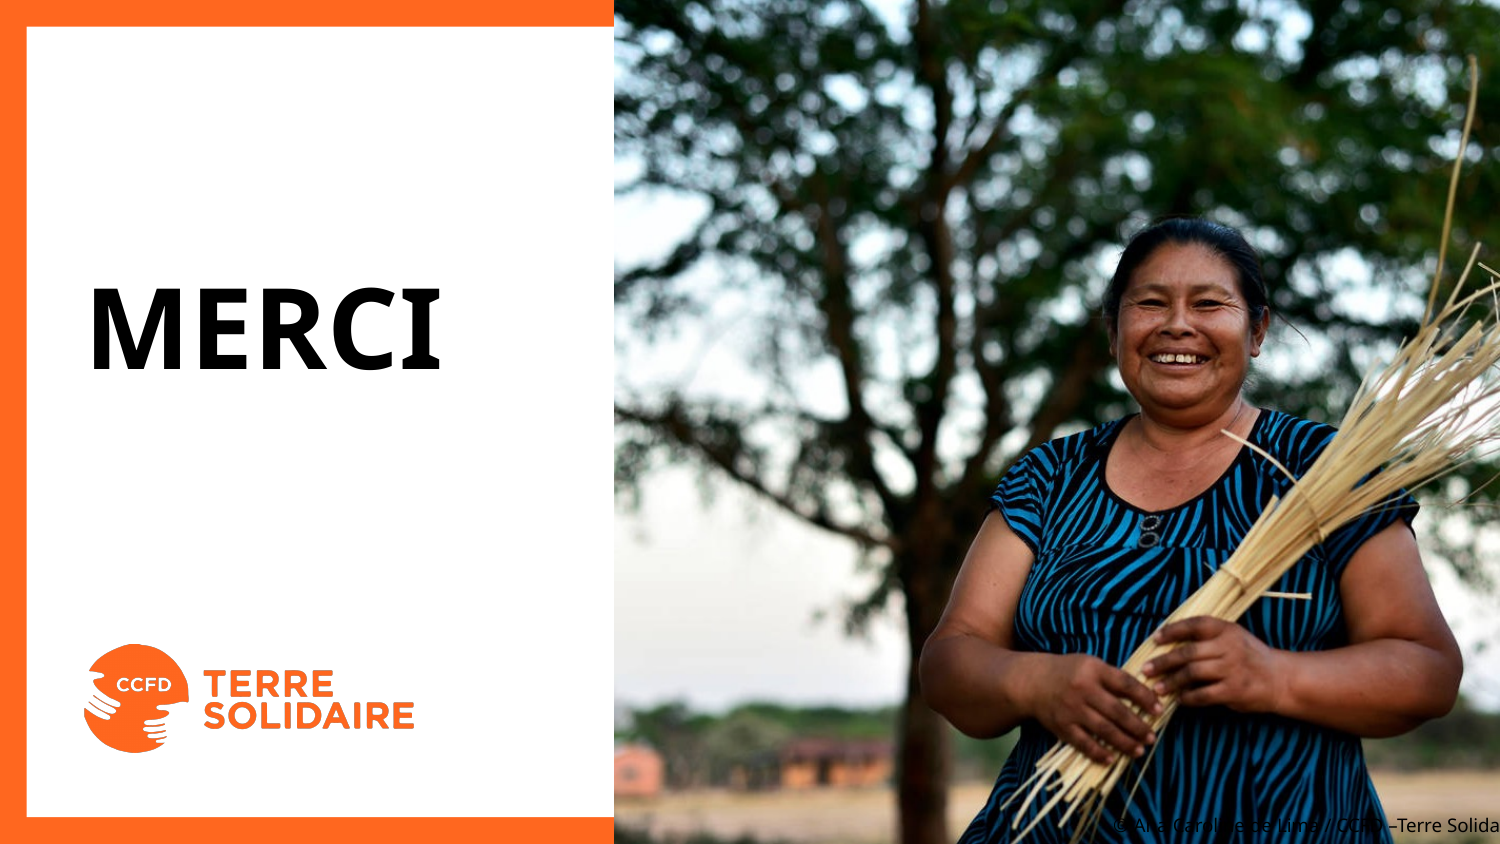

© Ana Caroline de Lima / CCFD –Terre Solidaire